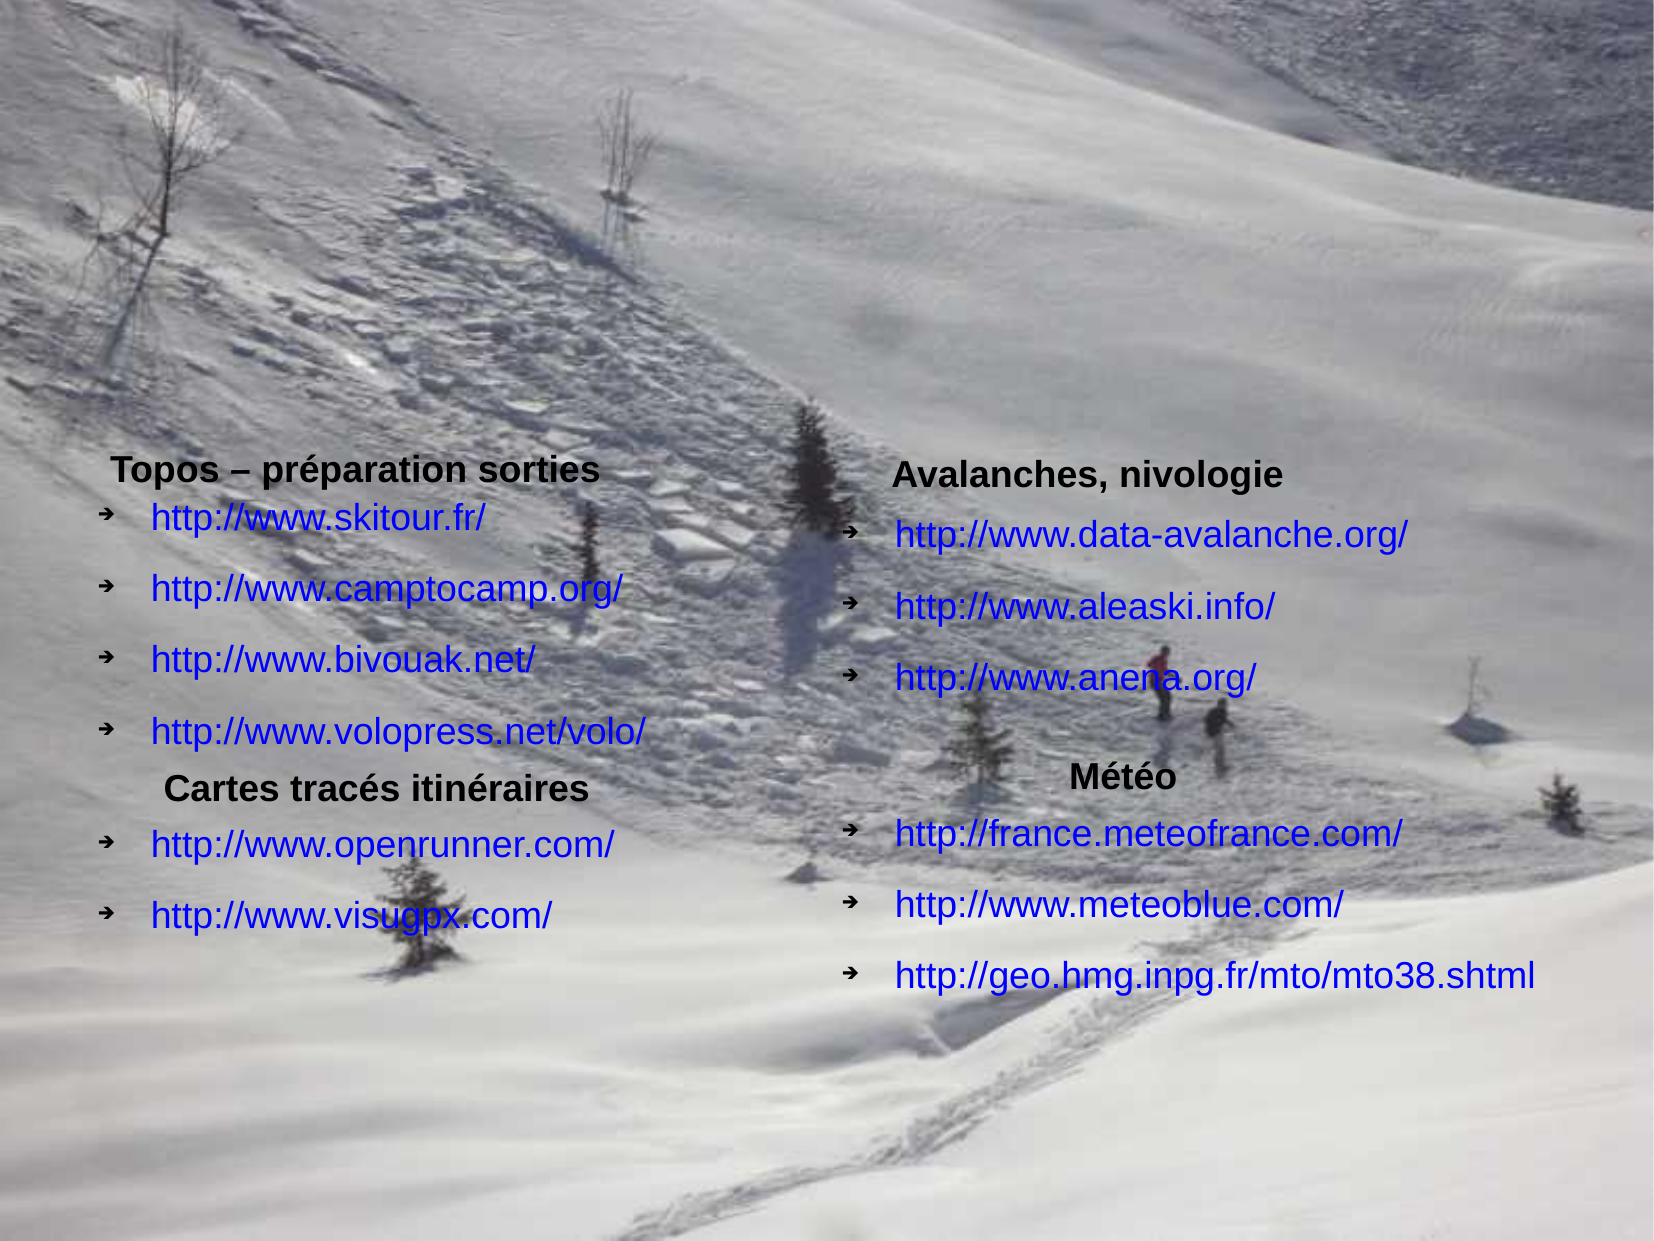

#
Topos – préparation sorties
Avalanches, nivologie
http://www.skitour.fr/
http://www.camptocamp.org/
http://www.bivouak.net/
http://www.volopress.net/volo/
http://www.openrunner.com/
http://www.visugpx.com/
http://www.data-avalanche.org/
http://www.aleaski.info/
http://www.anena.org/
http://france.meteofrance.com/
http://www.meteoblue.com/
http://geo.hmg.inpg.fr/mto/mto38.shtml
Météo
Cartes tracés itinéraires